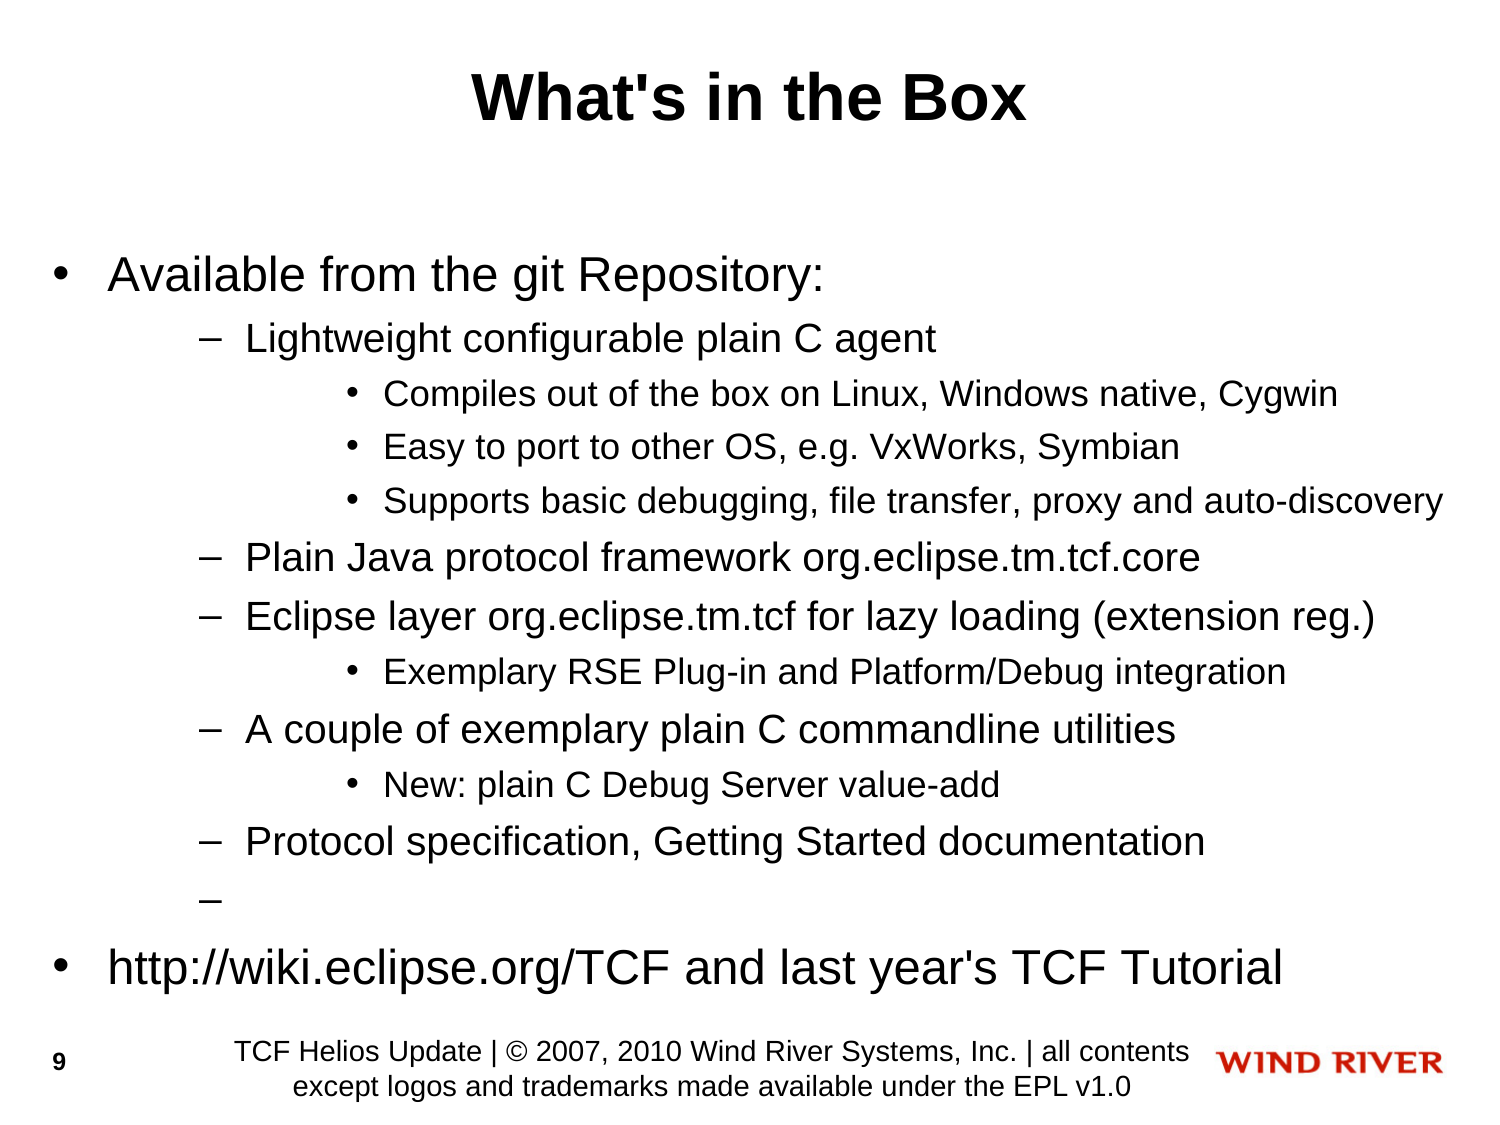

# What's in the Box
Available from the git Repository:
Lightweight configurable plain C agent
Compiles out of the box on Linux, Windows native, Cygwin
Easy to port to other OS, e.g. VxWorks, Symbian
Supports basic debugging, file transfer, proxy and auto-discovery
Plain Java protocol framework org.eclipse.tm.tcf.core
Eclipse layer org.eclipse.tm.tcf for lazy loading (extension reg.)
Exemplary RSE Plug-in and Platform/Debug integration
A couple of exemplary plain C commandline utilities
New: plain C Debug Server value-add
Protocol specification, Getting Started documentation
http://wiki.eclipse.org/TCF and last year's TCF Tutorial
TCF Helios Update | © 2007, 2010 Wind River Systems, Inc. | all contents except logos and trademarks made available under the EPL v1.0